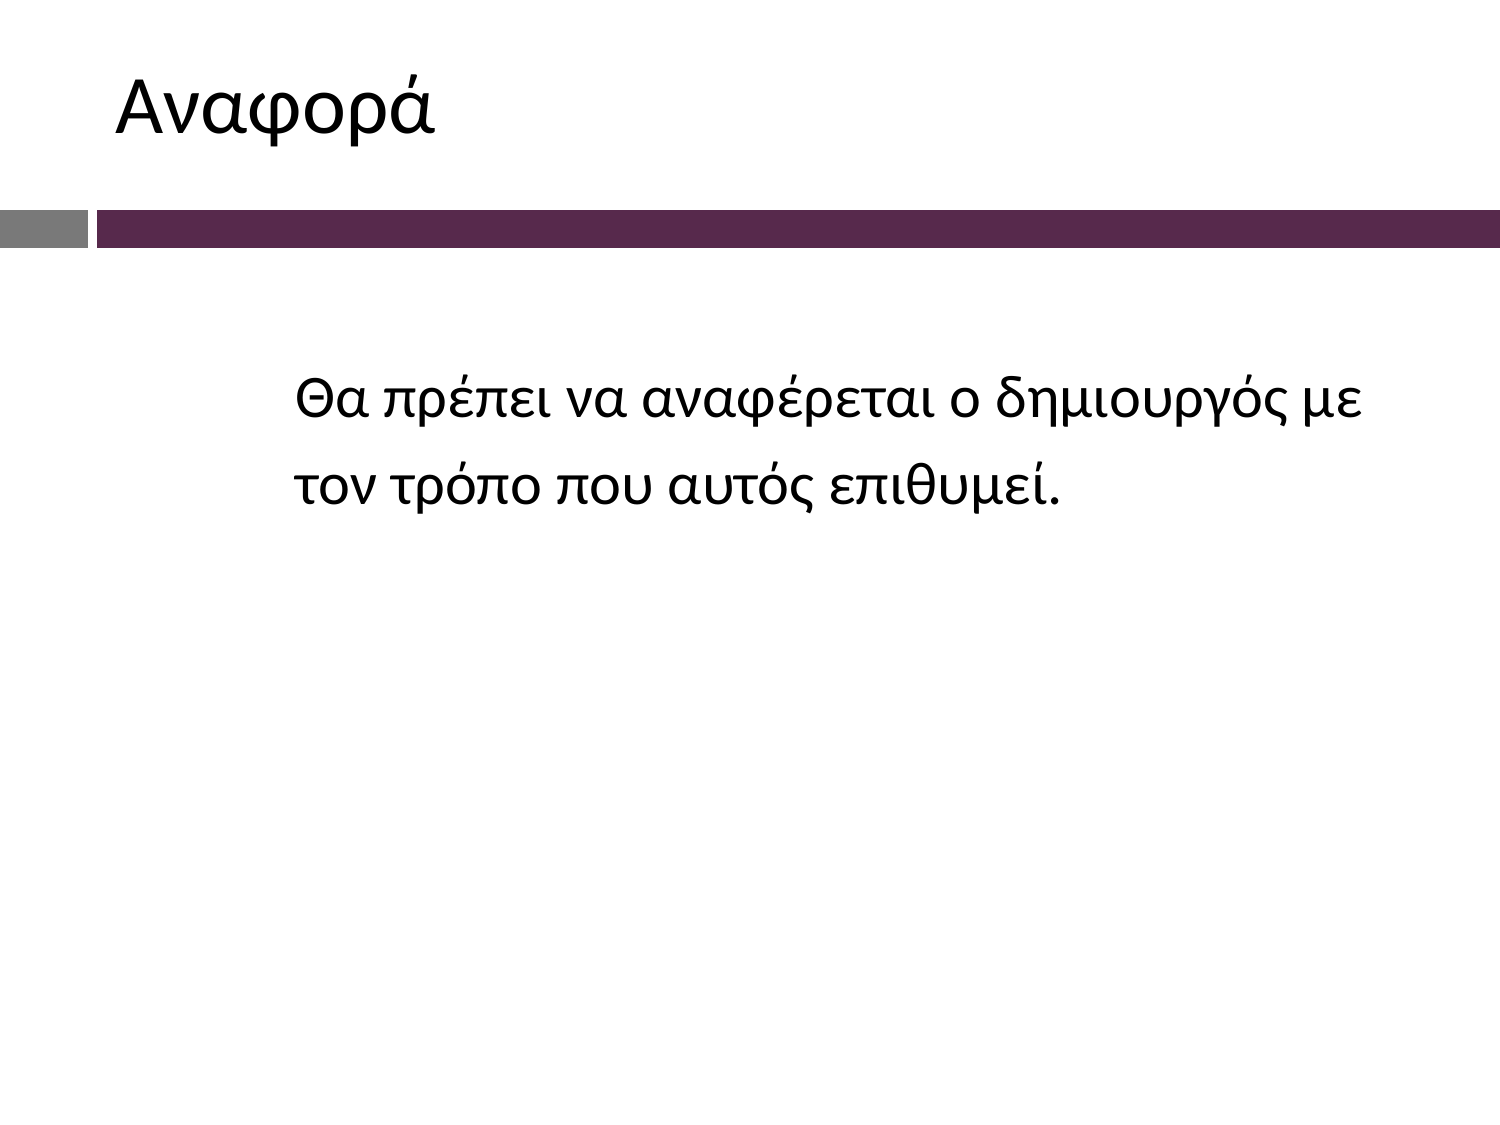

# Αναφορά
	Θα πρέπει να αναφέρεται ο δημιουργός με
	τον τρόπο που αυτός επιθυμεί.